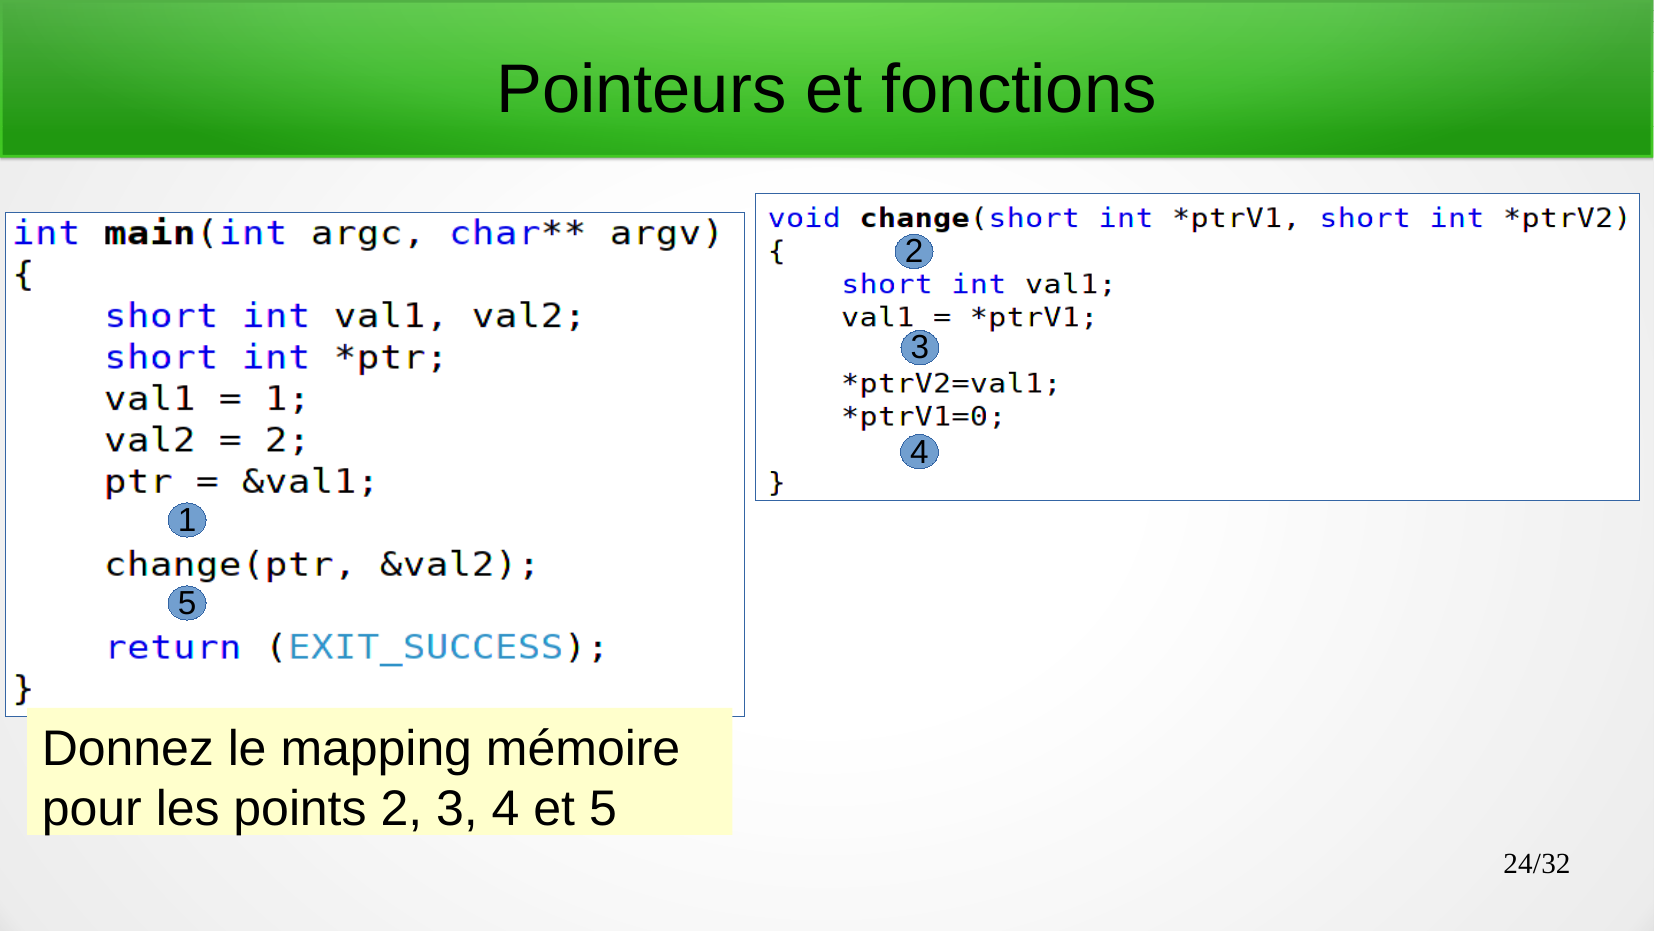

# Pointeurs et fonctions
2
3
4
1
5
Donnez le mapping mémoire pour les points 2, 3, 4 et 5
24